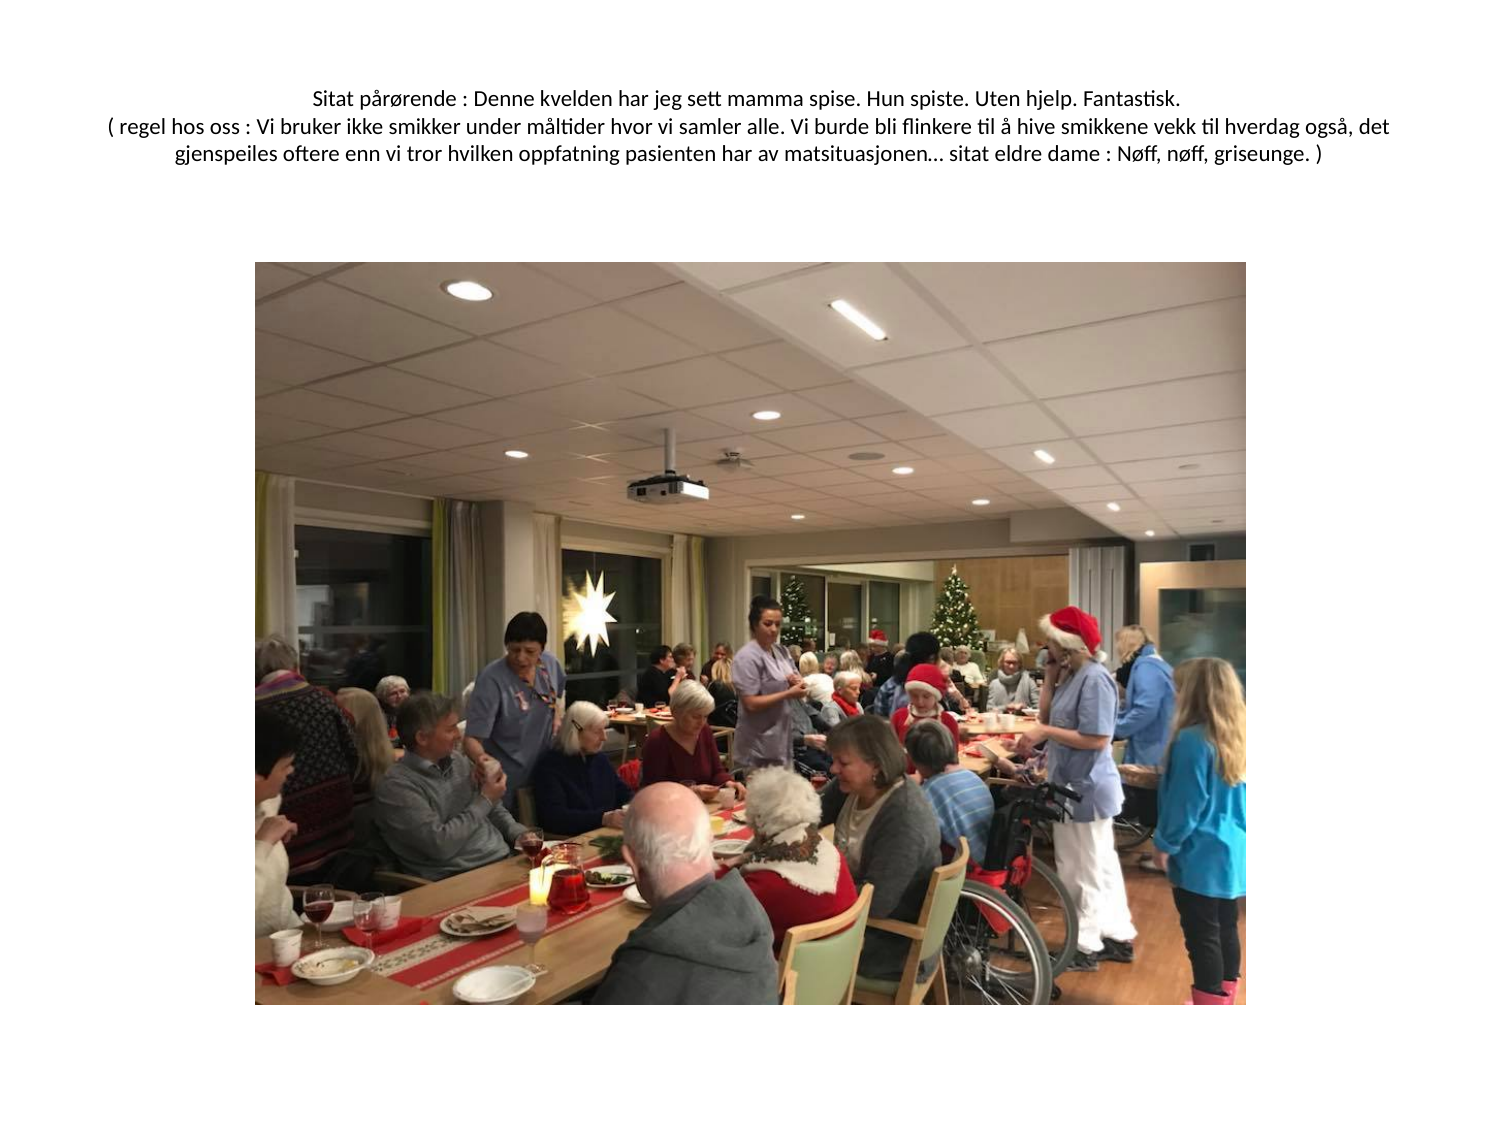

# Sitat pårørende : Denne kvelden har jeg sett mamma spise. Hun spiste. Uten hjelp. Fantastisk. ( regel hos oss : Vi bruker ikke smikker under måltider hvor vi samler alle. Vi burde bli flinkere til å hive smikkene vekk til hverdag også, det gjenspeiles oftere enn vi tror hvilken oppfatning pasienten har av matsituasjonen… sitat eldre dame : Nøff, nøff, griseunge. )